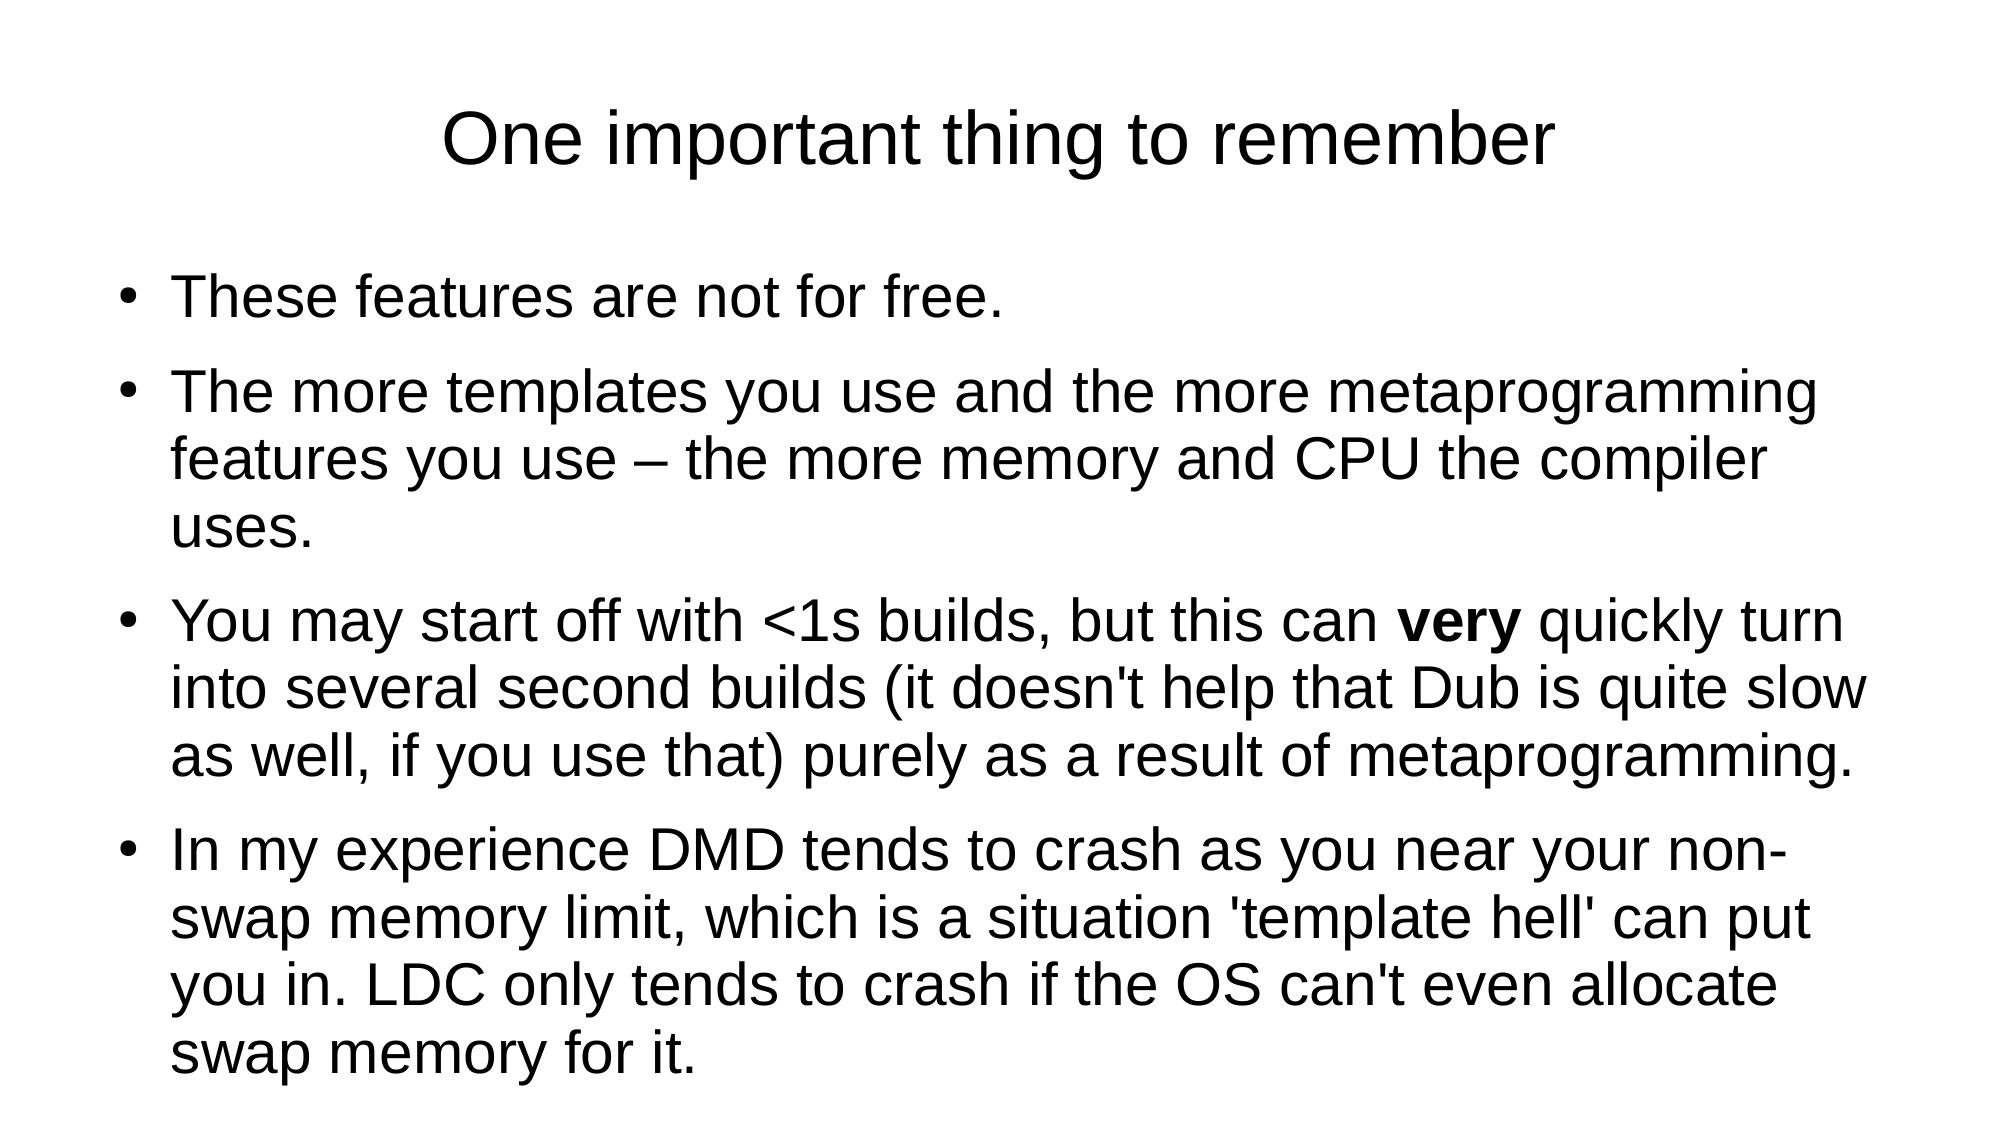

# One important thing to remember
These features are not for free.
The more templates you use and the more metaprogramming features you use – the more memory and CPU the compiler uses.
You may start off with <1s builds, but this can very quickly turn into several second builds (it doesn't help that Dub is quite slow as well, if you use that) purely as a result of metaprogramming.
In my experience DMD tends to crash as you near your non-swap memory limit, which is a situation 'template hell' can put you in. LDC only tends to crash if the OS can't even allocate swap memory for it.